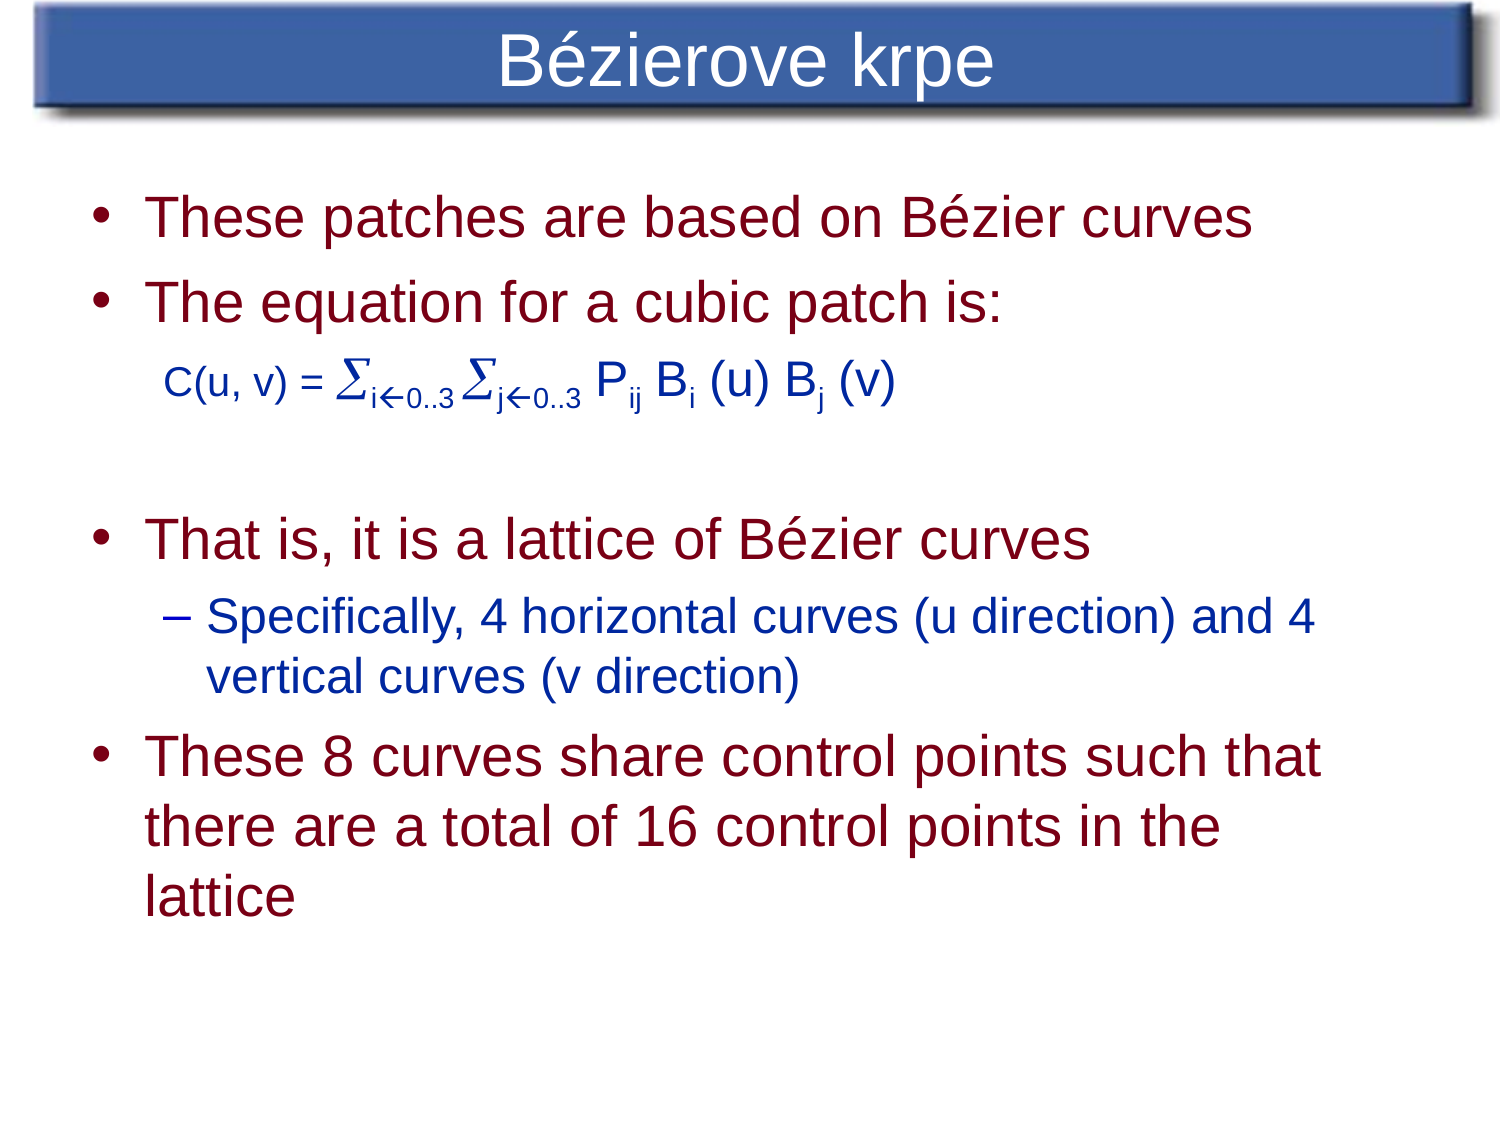

# Bézierove krpe
These patches are based on Bézier curves
The equation for a cubic patch is:
C(u, v) = i0..3 j0..3 Pij Bi (u) Bj (v)
That is, it is a lattice of Bézier curves
Specifically, 4 horizontal curves (u direction) and 4 vertical curves (v direction)
These 8 curves share control points such that there are a total of 16 control points in the lattice